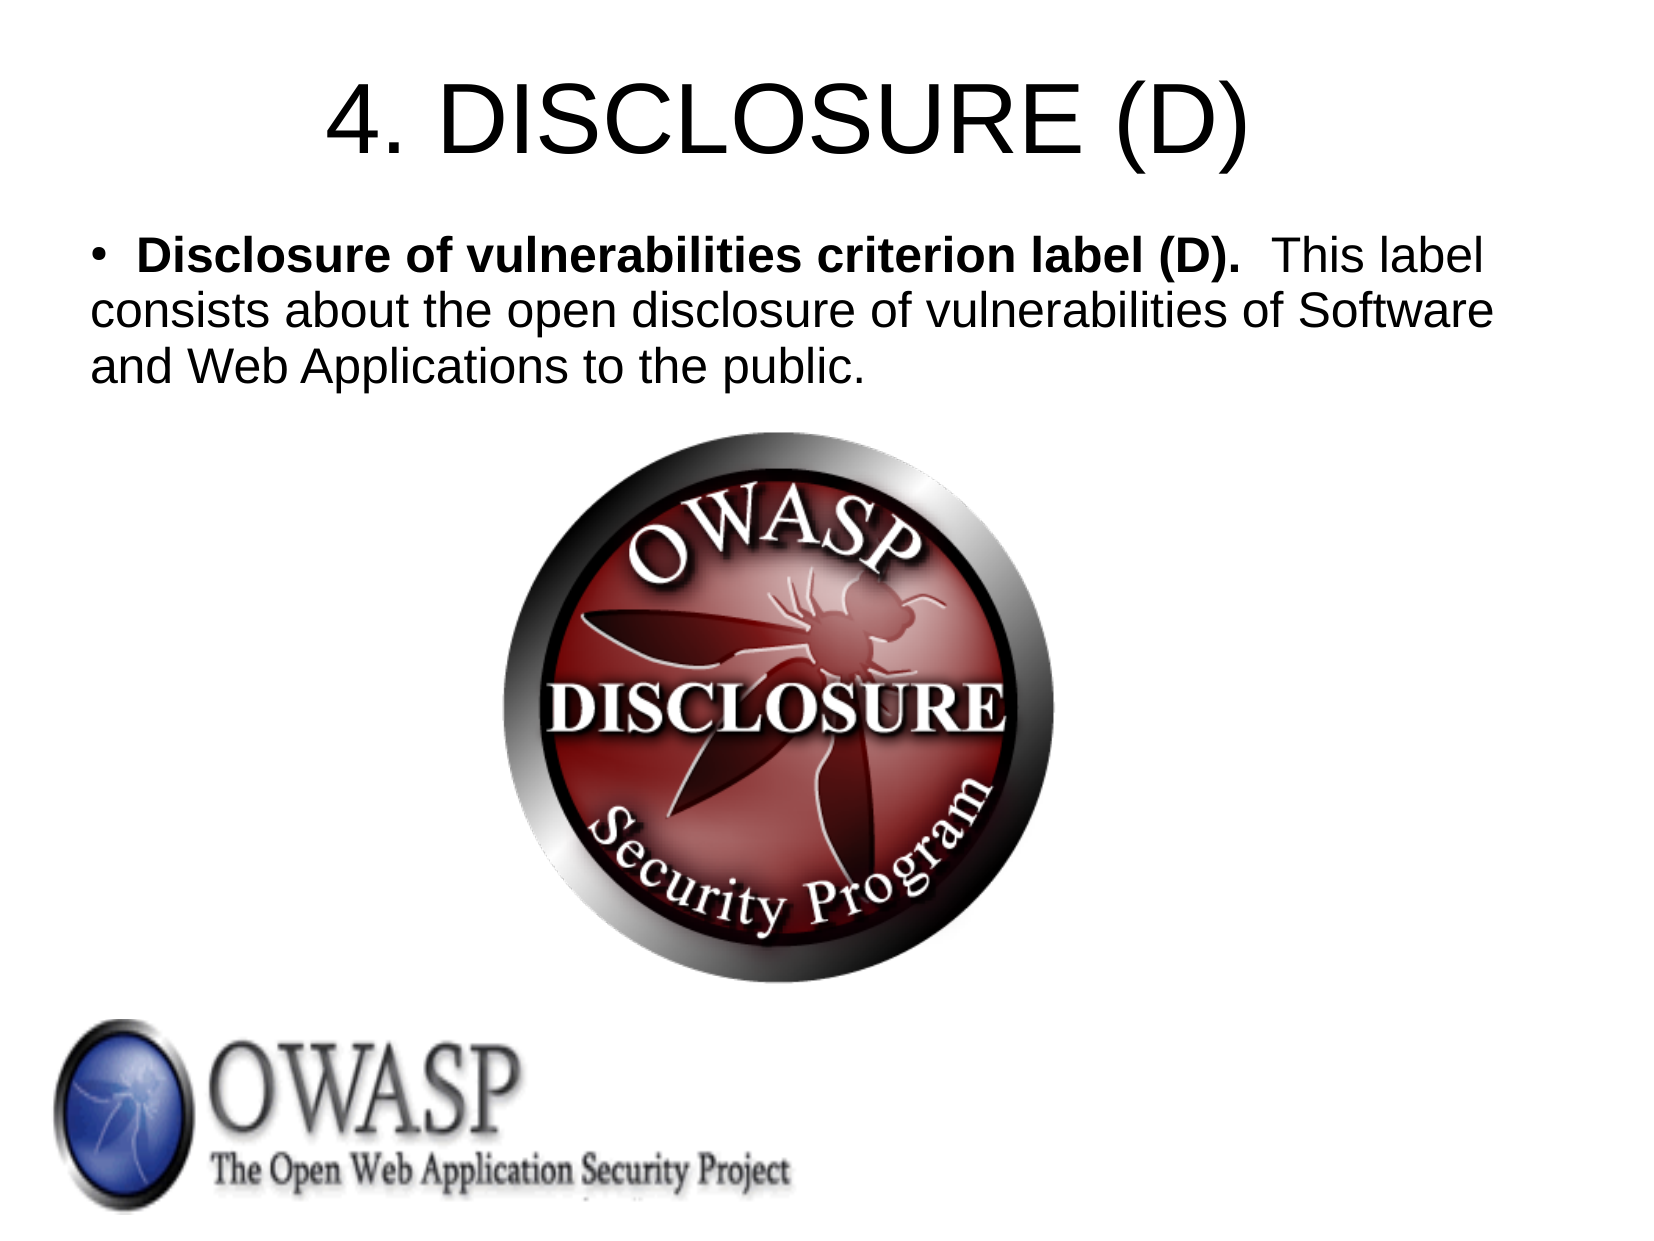

# 4. DISCLOSURE (D)
 Disclosure of vulnerabilities criterion label (D). This label consists about the open disclosure of vulnerabilities of Software and Web Applications to the public.